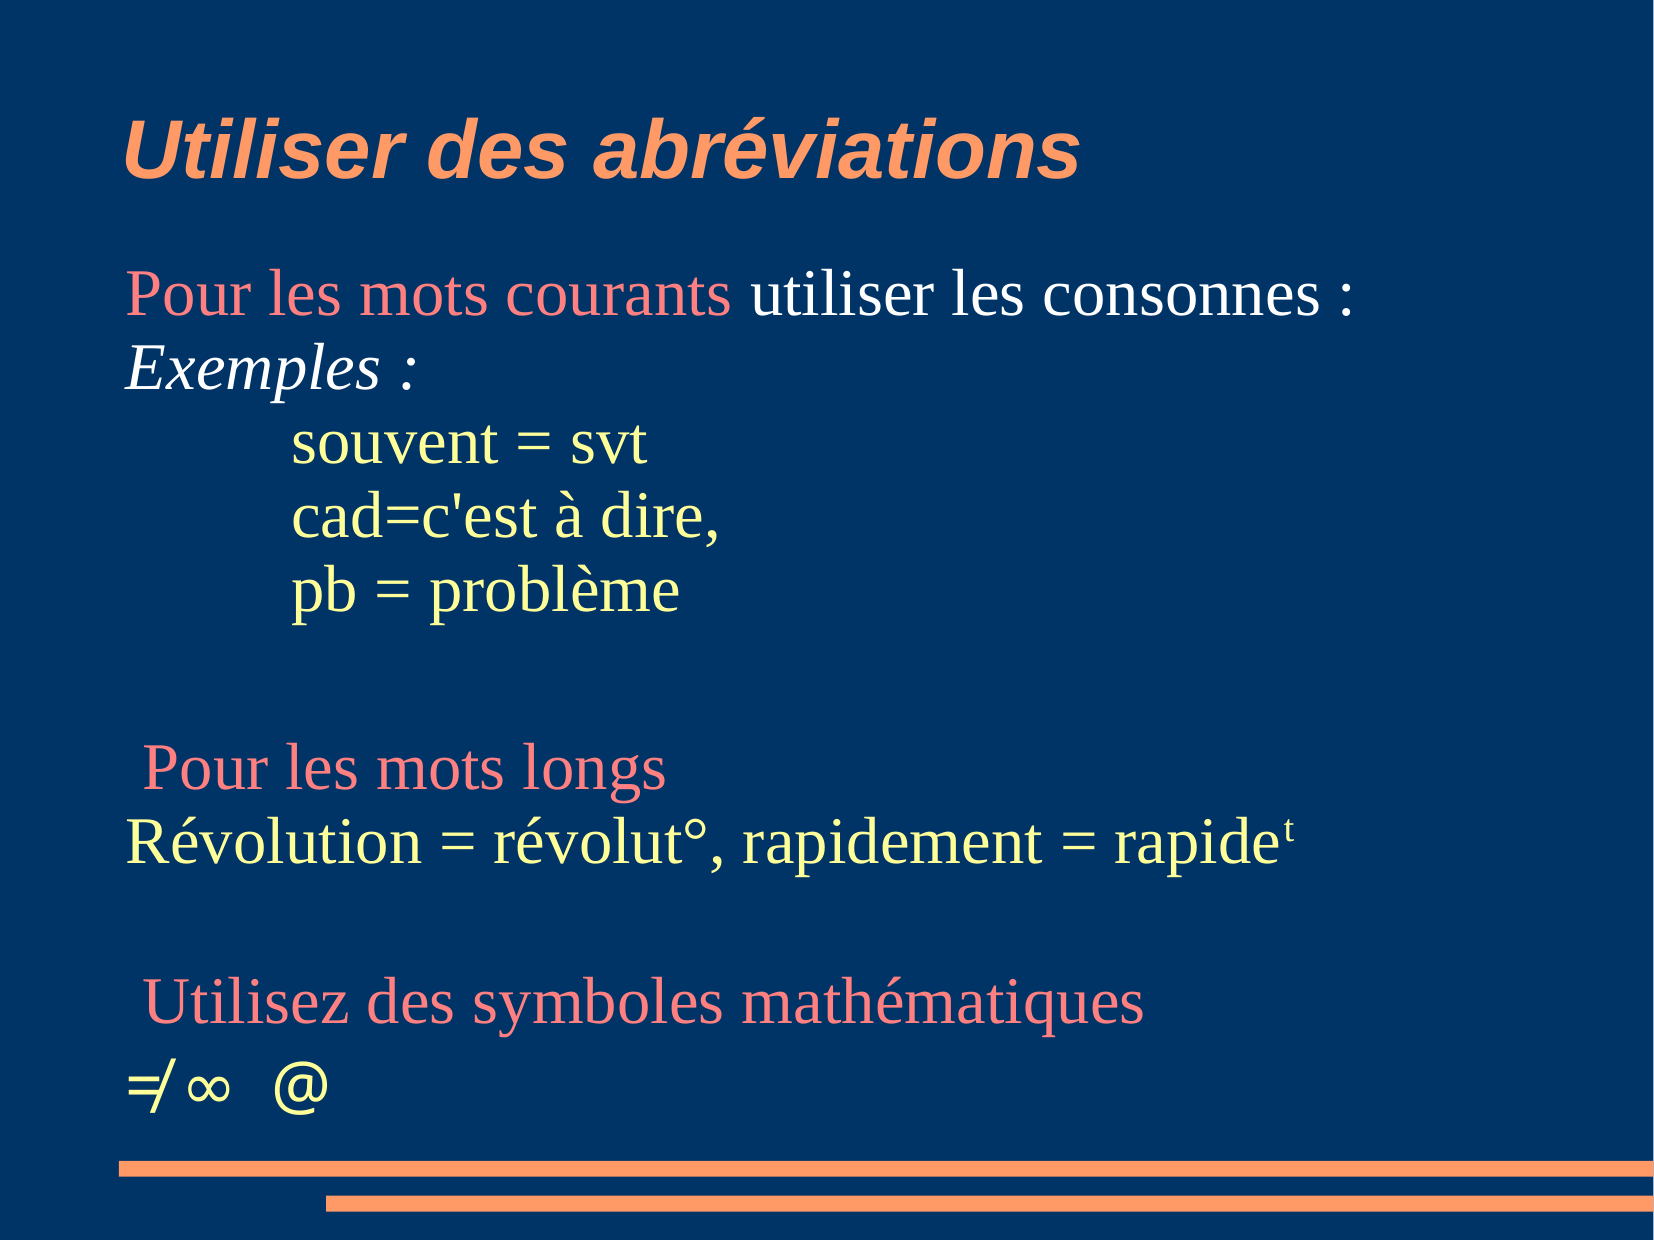

# Utiliser des abréviations
Pour les mots courants utiliser les consonnes :
Exemples :
souvent = svt
cad=c'est à dire,
pb = problème
 Pour les mots longs
Révolution = révolut°, rapidement = rapidet
 Utilisez des symboles mathématiques
≠ ∞ @